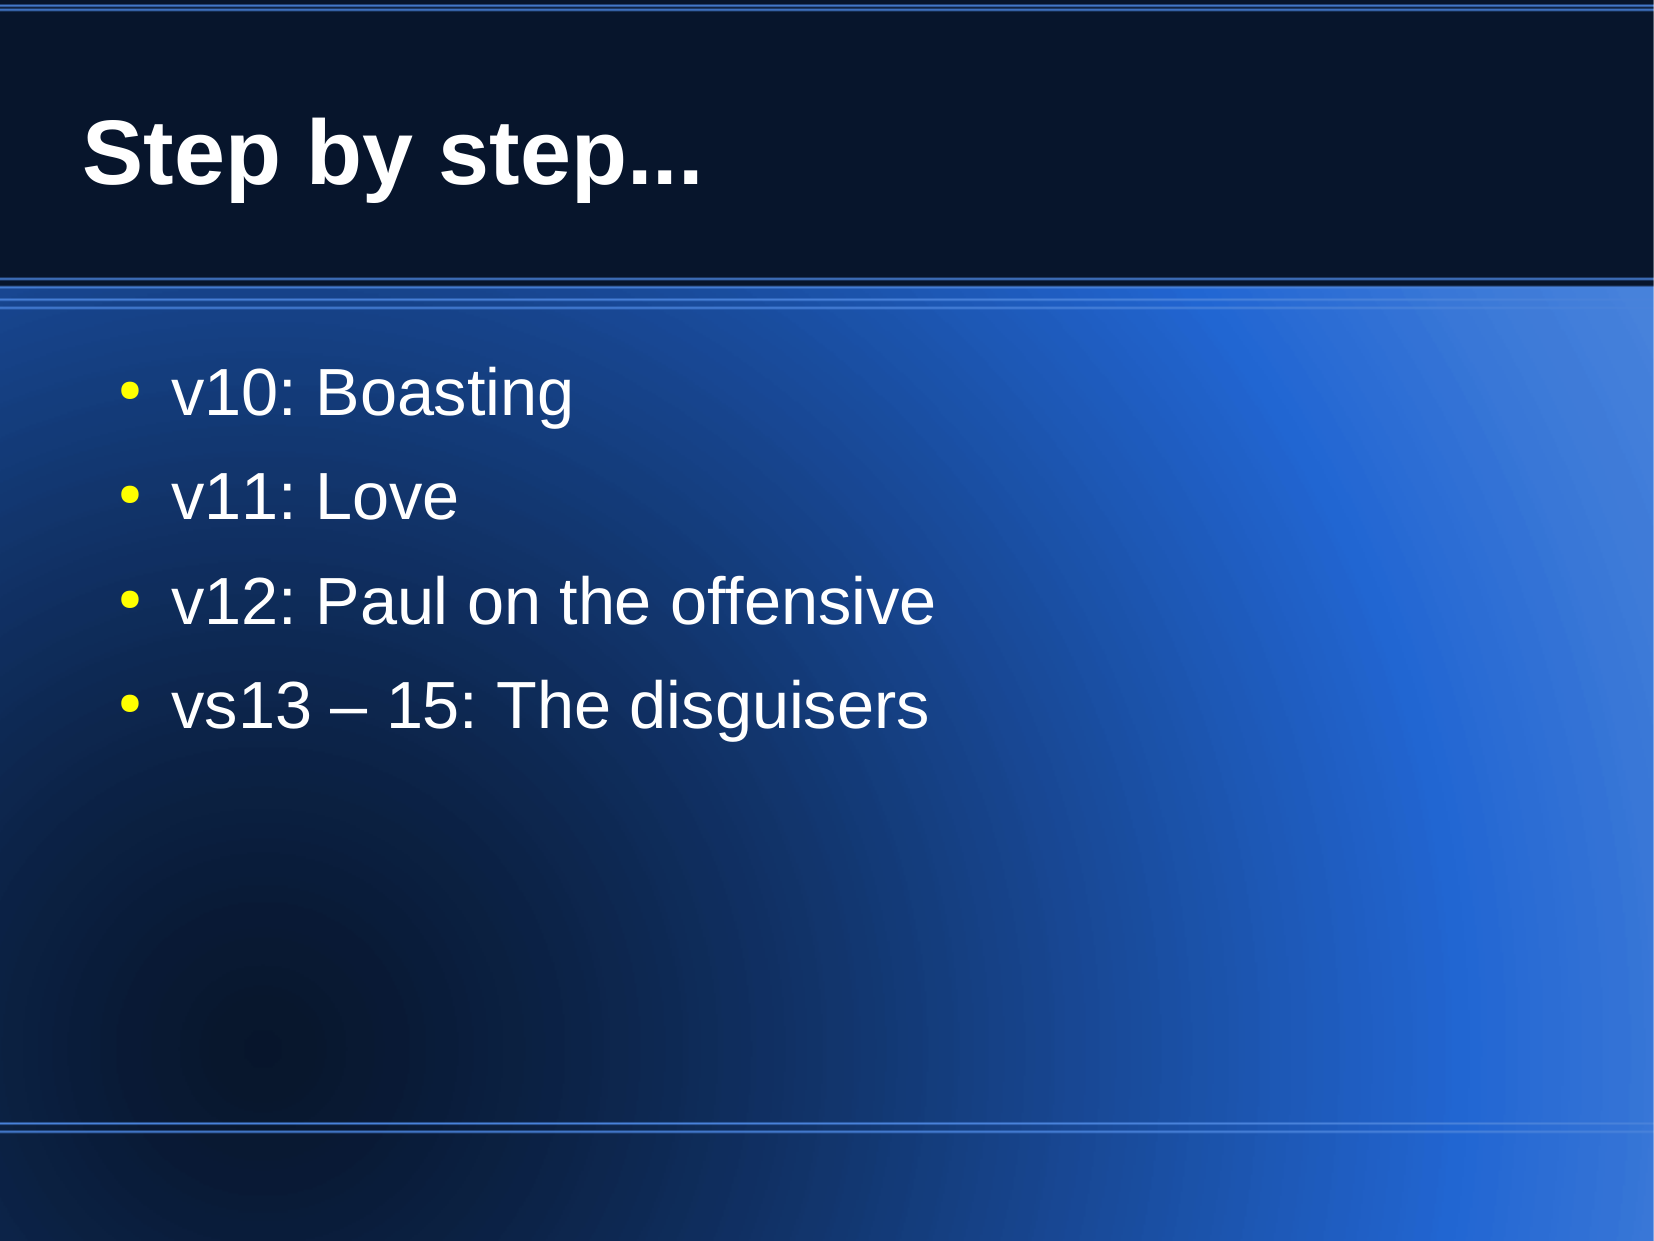

# Step by step...
v10: Boasting
v11: Love
v12: Paul on the offensive
vs13 – 15: The disguisers